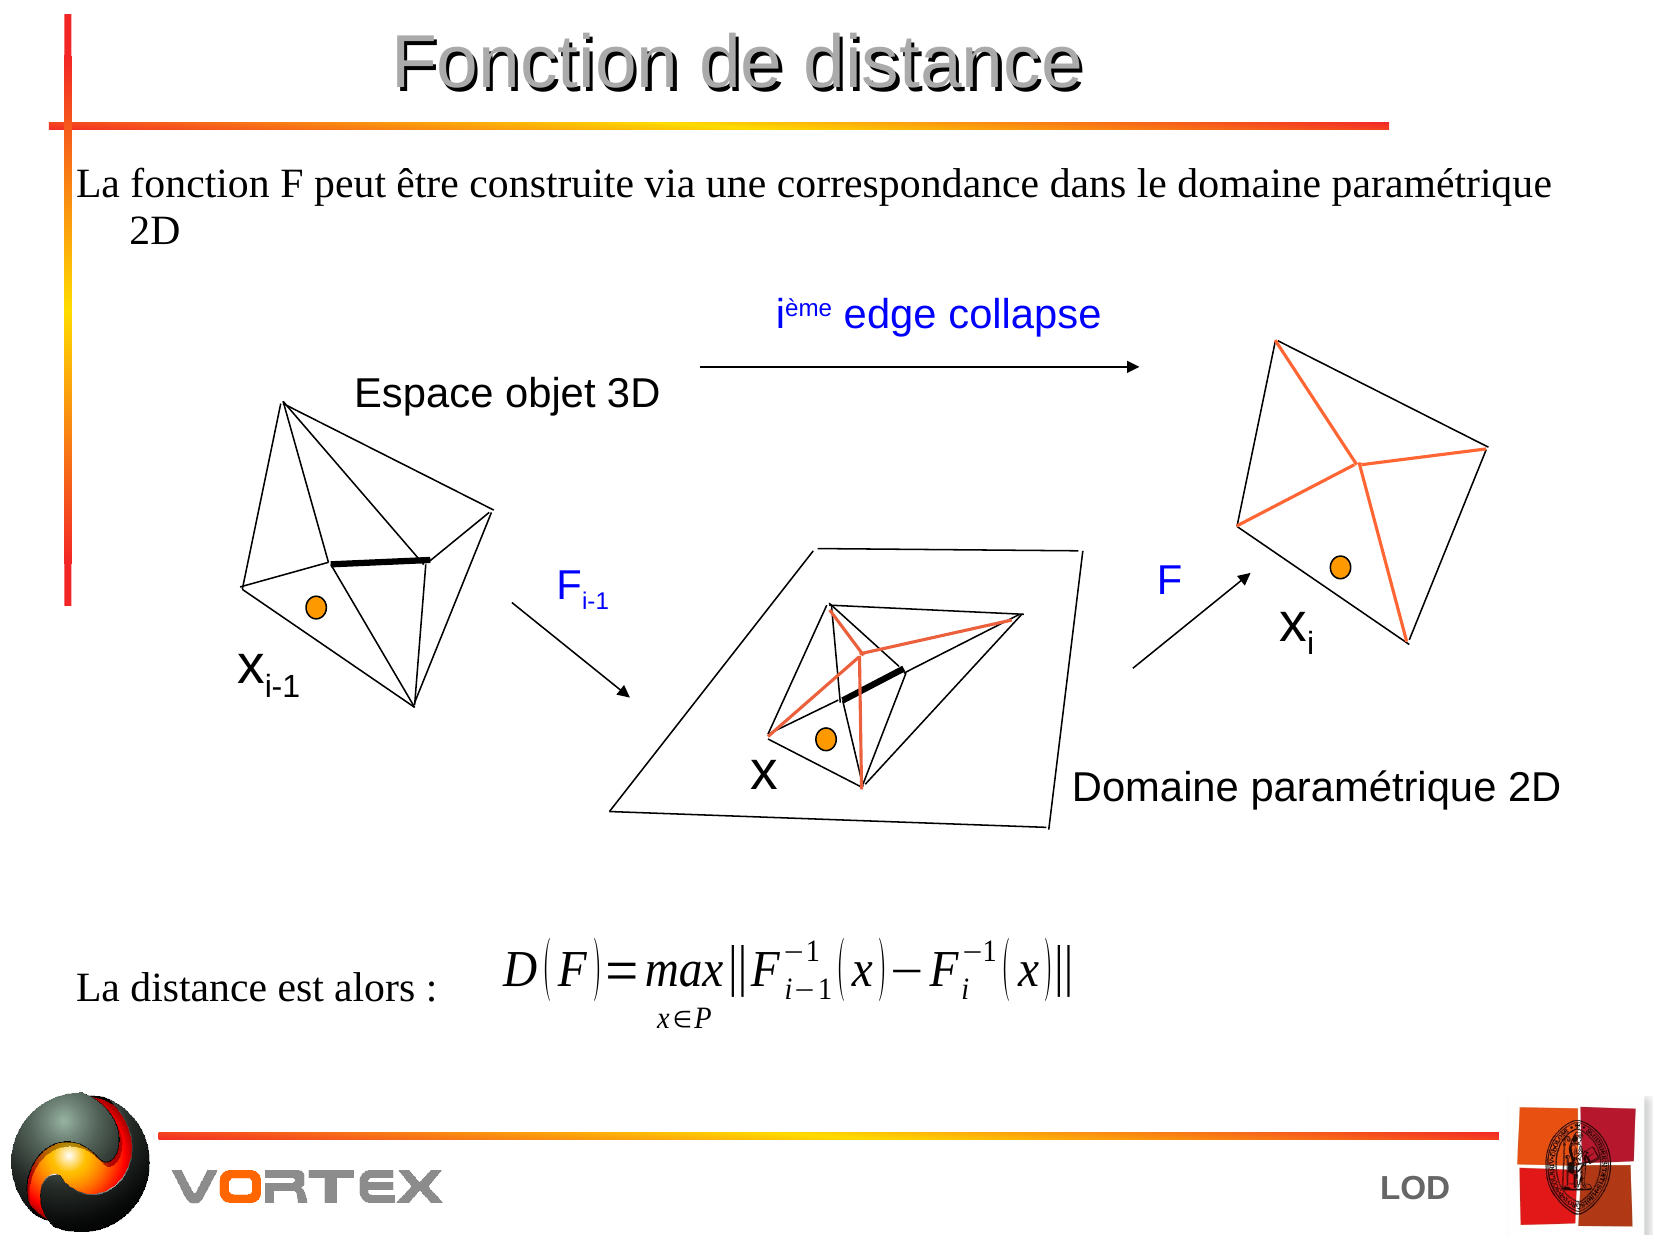

# Fonction de distance
La fonction F peut être construite via une correspondance dans le domaine paramétrique 2D
La distance est alors :
ième edge collapse
Espace objet 3D
F
Fi-1
xi
xi-1
x
Domaine paramétrique 2D